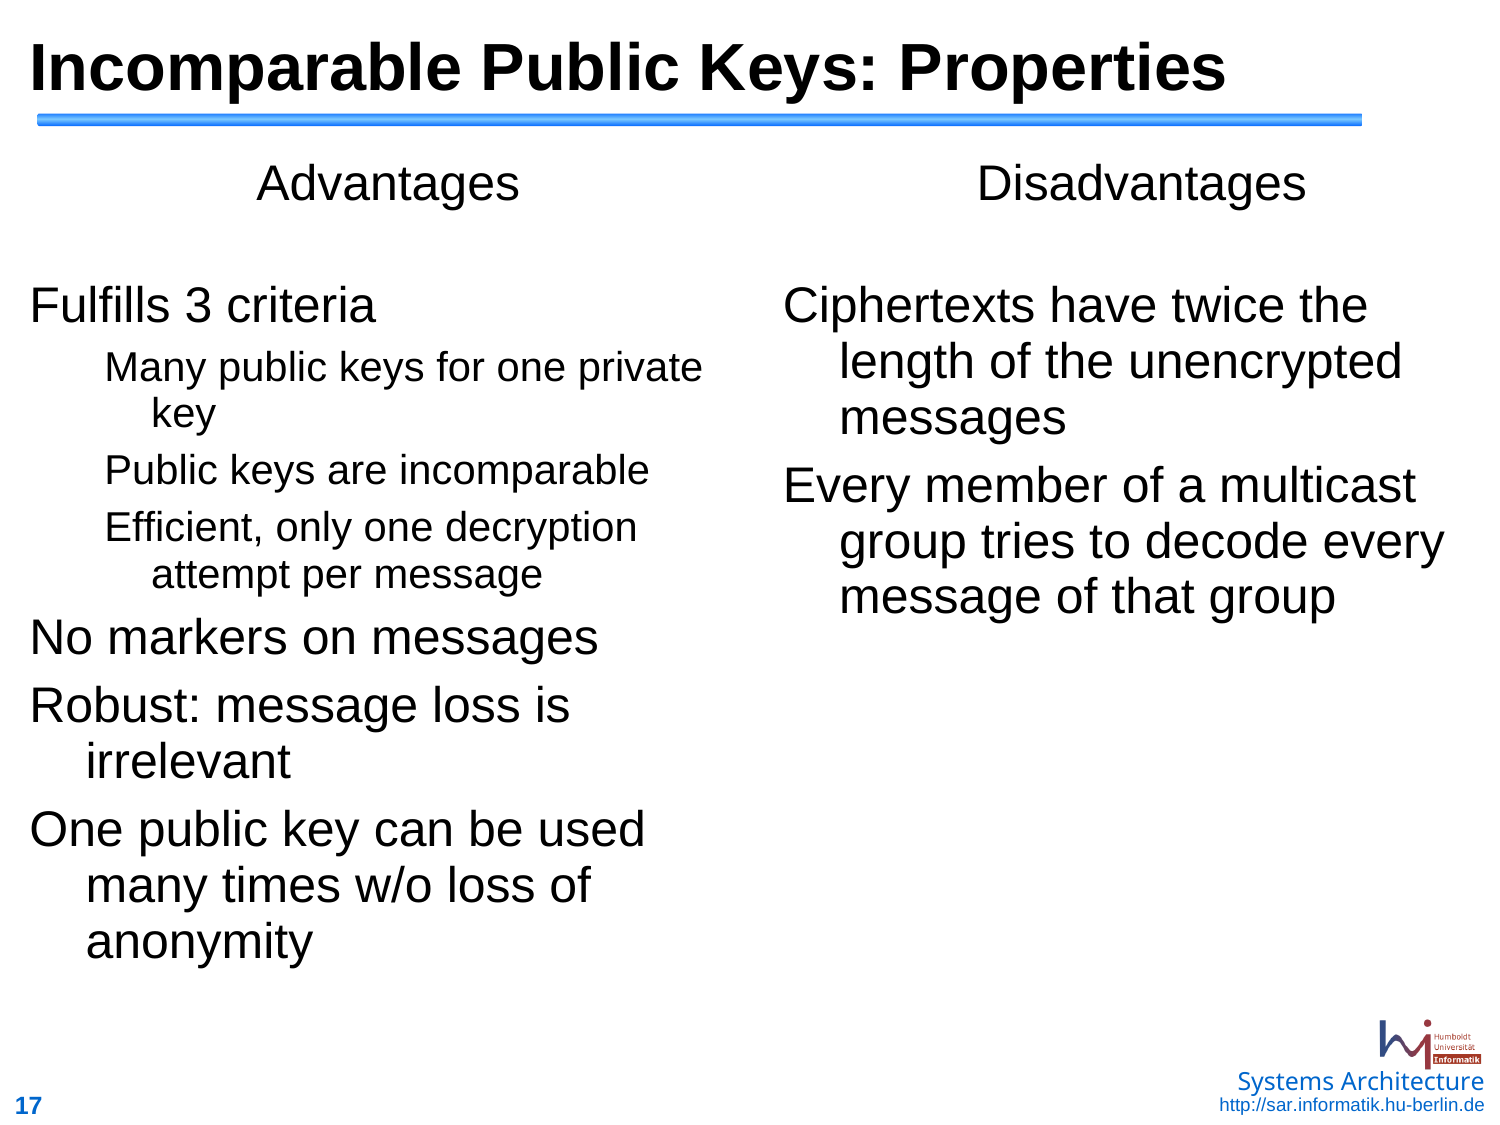

# Incomparable Public Keys: Properties
Advantages
Fulfills 3 criteria
Many public keys for one private key
Public keys are incomparable
Efficient, only one decryption attempt per message
No markers on messages
Robust: message loss is irrelevant
One public key can be used many times w/o loss of anonymity
Disadvantages
Ciphertexts have twice the length of the unencrypted messages
Every member of a multicast group tries to decode every message of that group